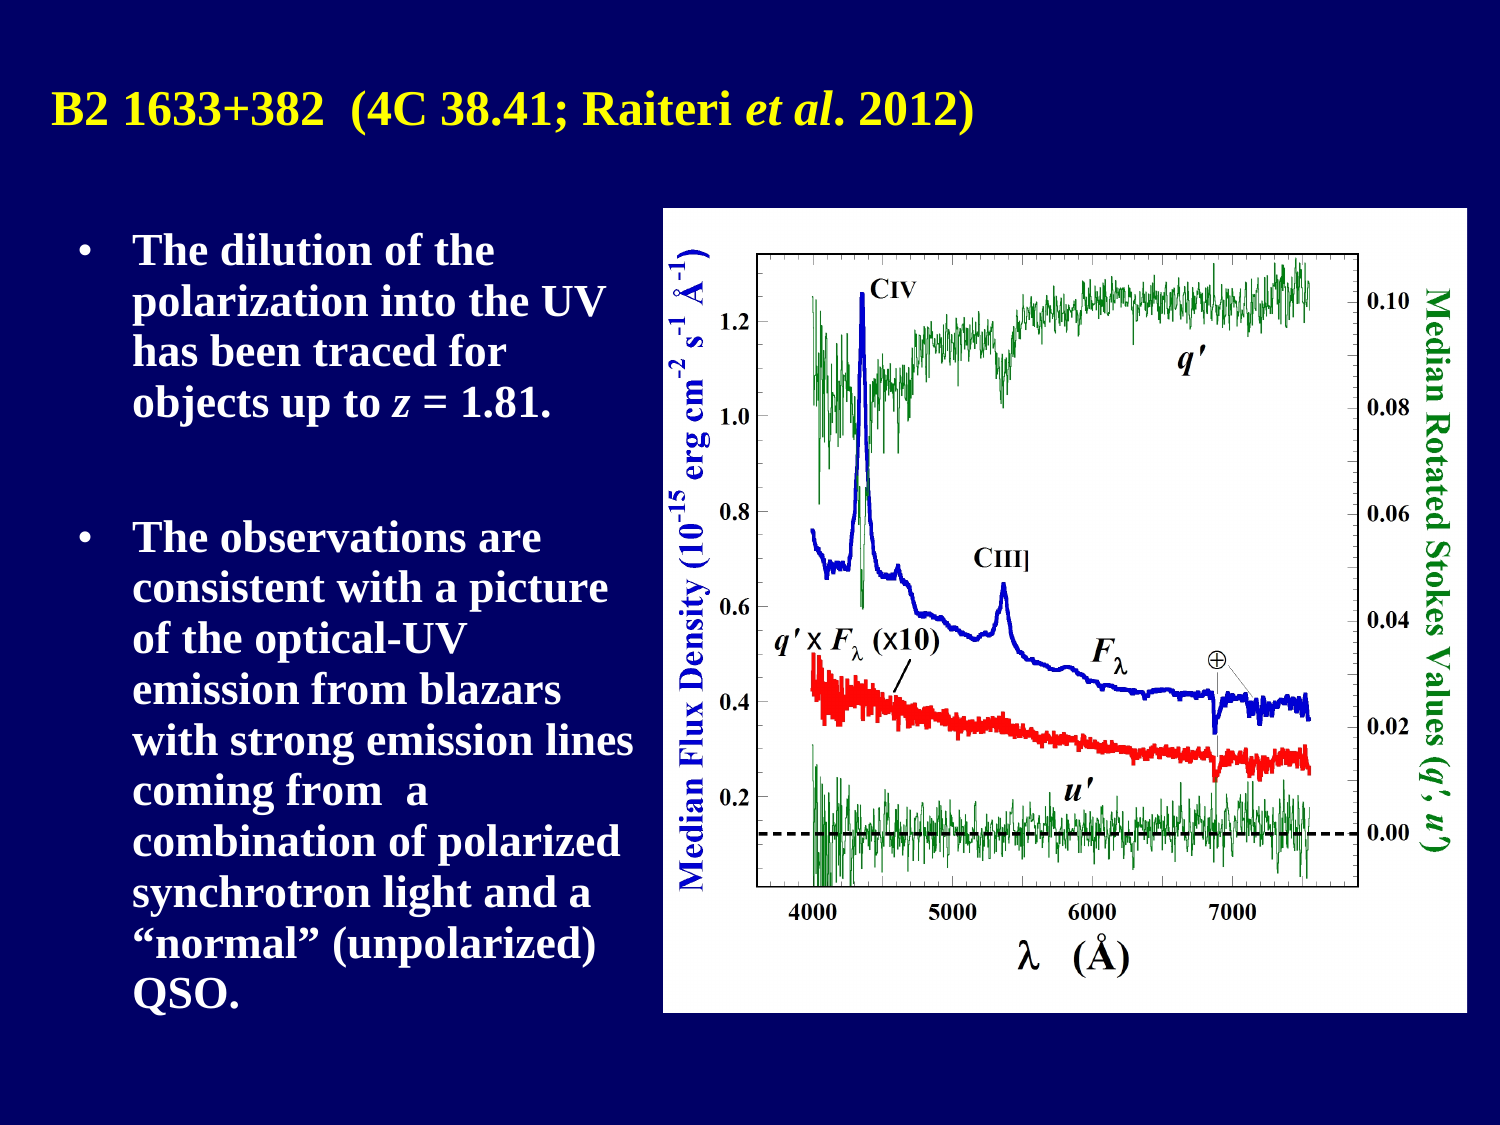

# B2 1633+382 (4C 38.41; Raiteri et al. 2012)
The dilution of the polarization into the UV has been traced for objects up to z = 1.81.
The observations are consistent with a picture of the optical-UV emission from blazars with strong emission lines coming from a combination of polarized synchrotron light and a “normal” (unpolarized) QSO.